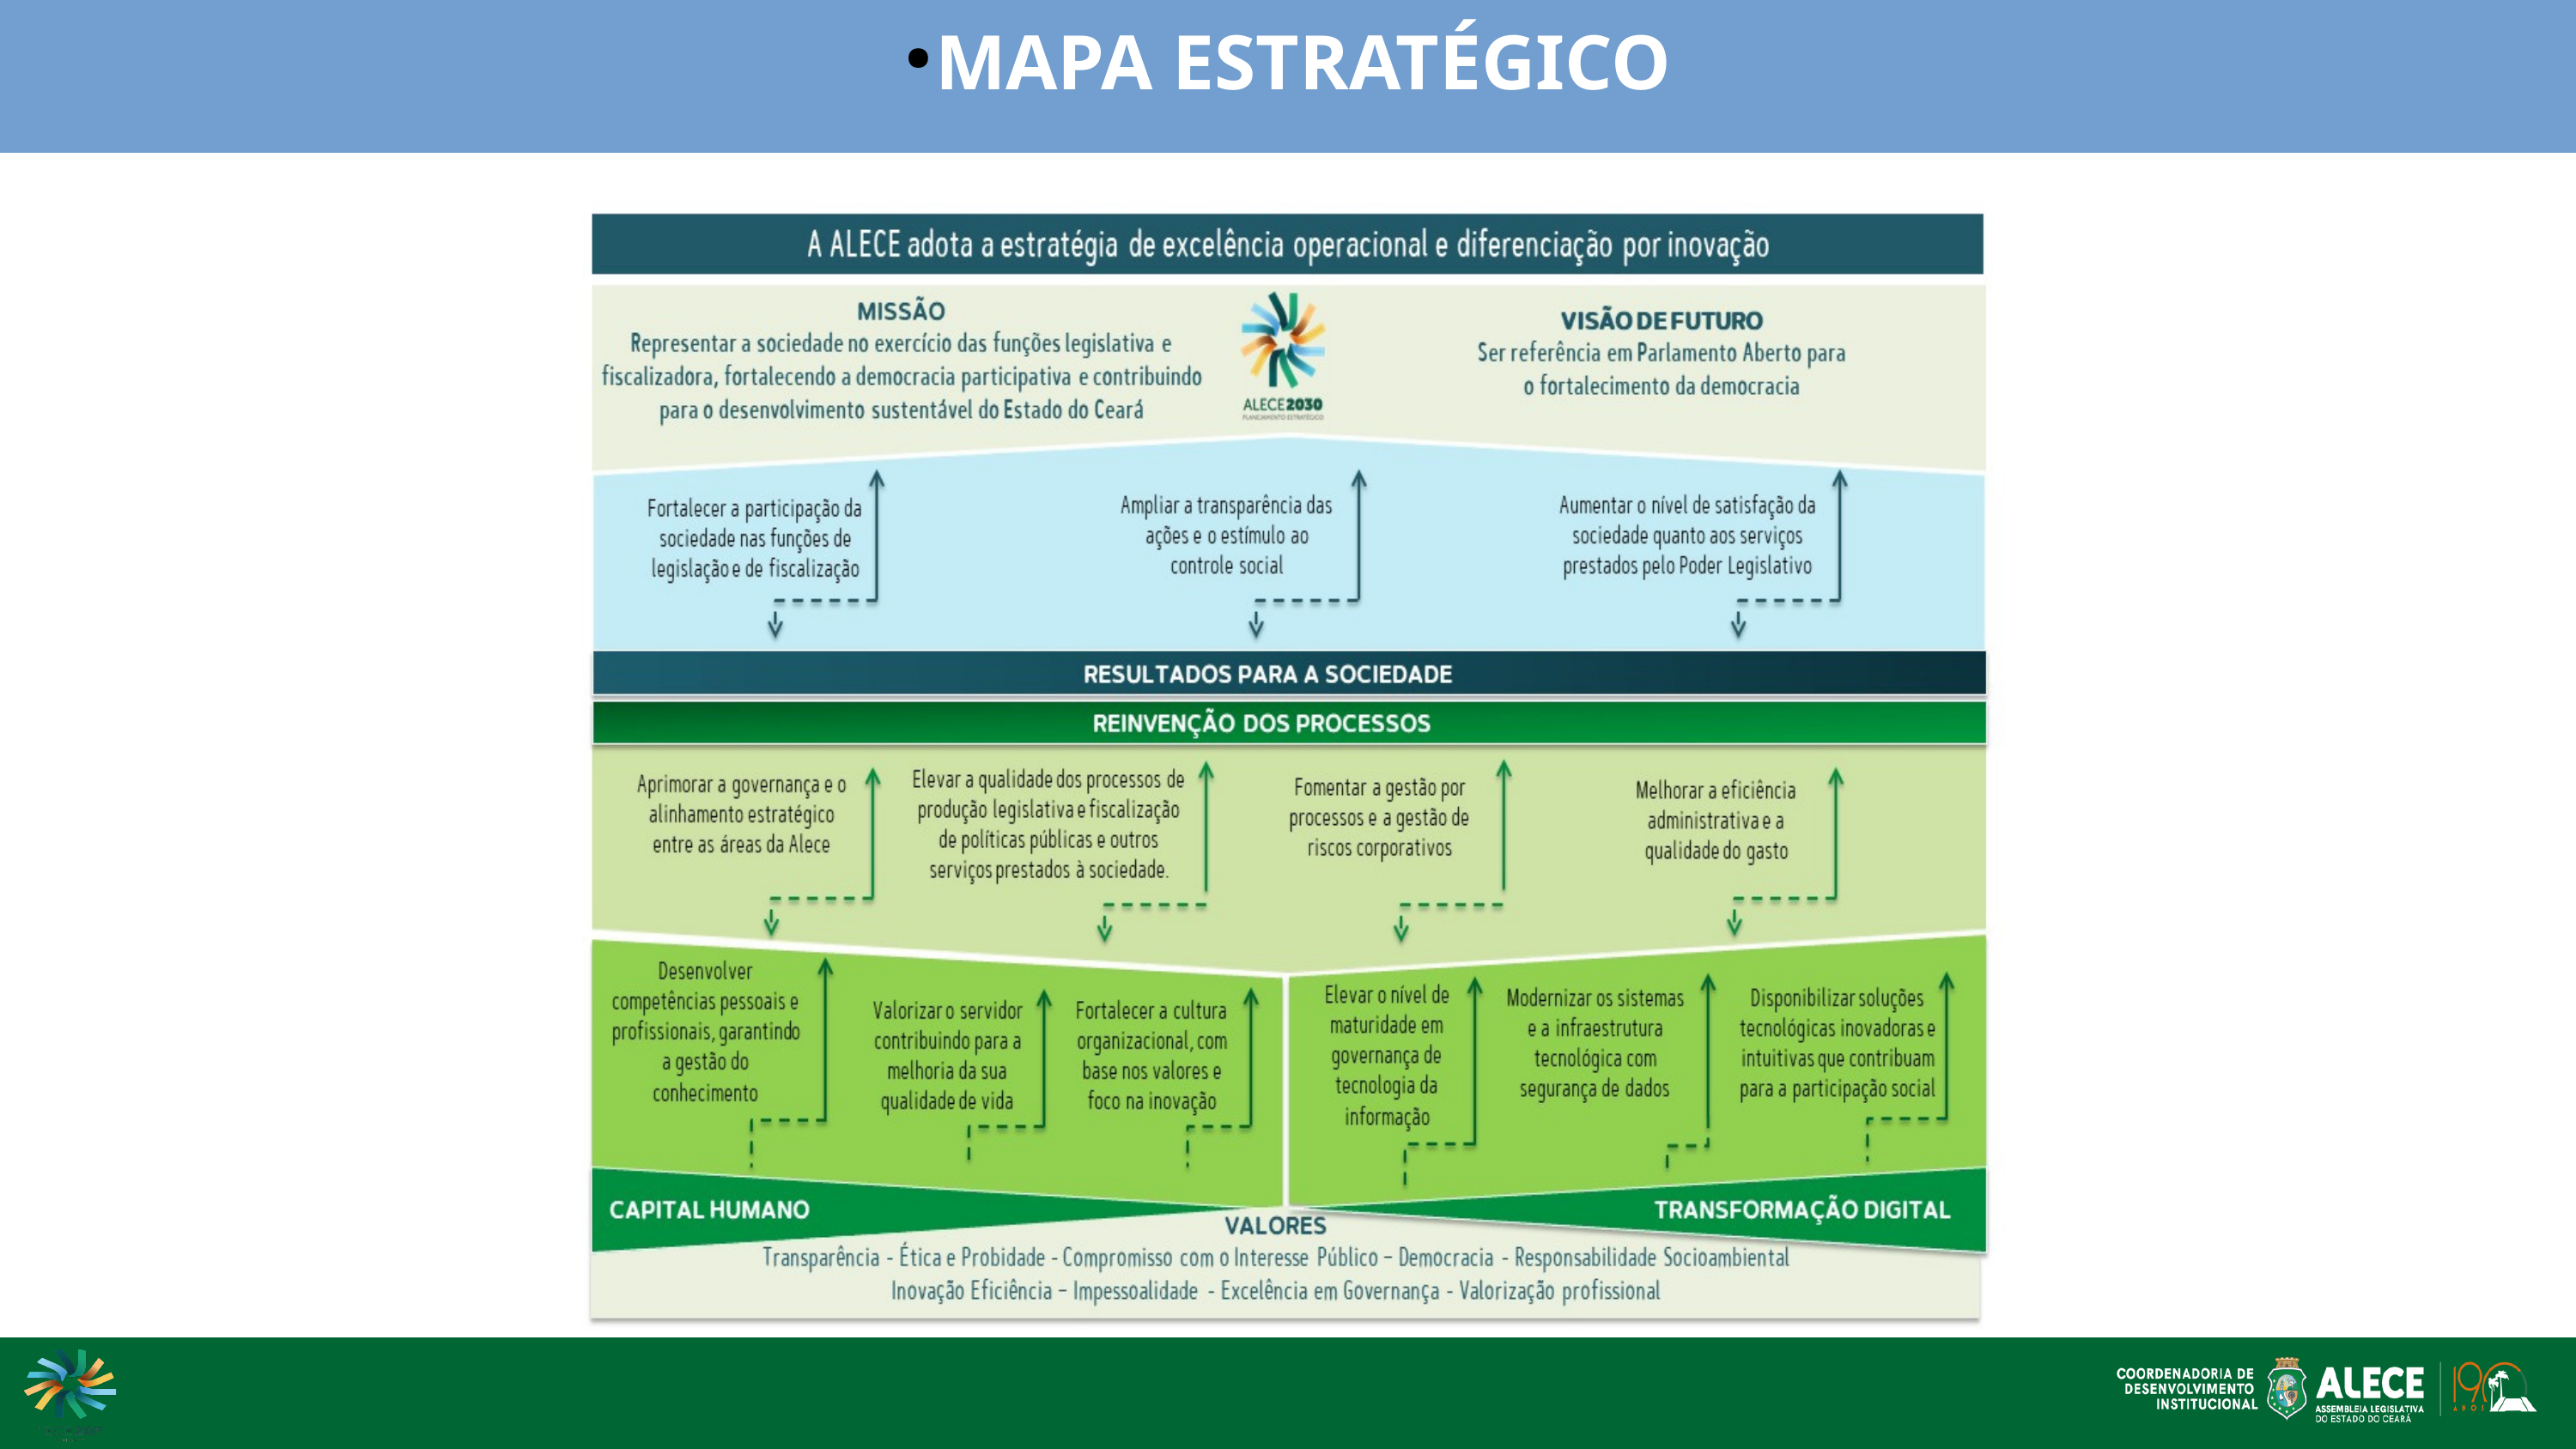

| MAPA ESTRATÉGICO |
| --- |